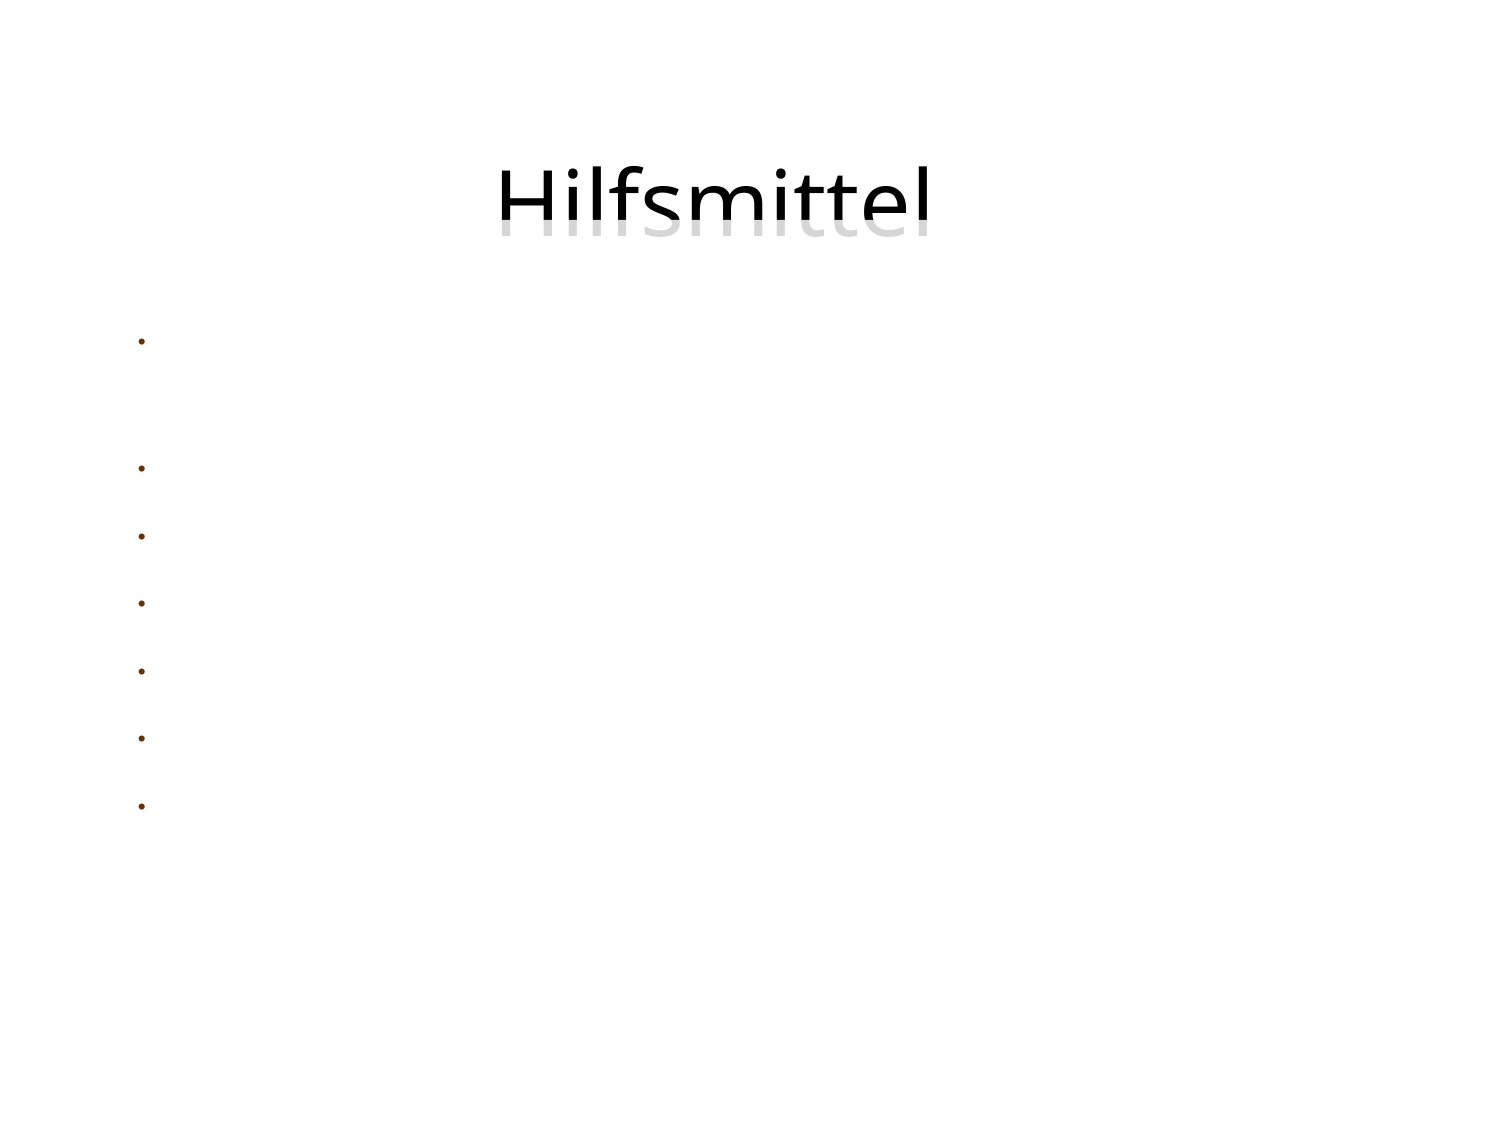

# Hilfsmittel
Adhkar (arab. erklären) – Gedenken/bewusste Erinnerung an Gott
Gebet
Lesen der heiligen Schrift Quran
Bewunderung der bzw. Nachsinnen über die Schöpfung
Wissenserwerb
Geistiger Austausch
Gutes Tun, Nächstenliebe